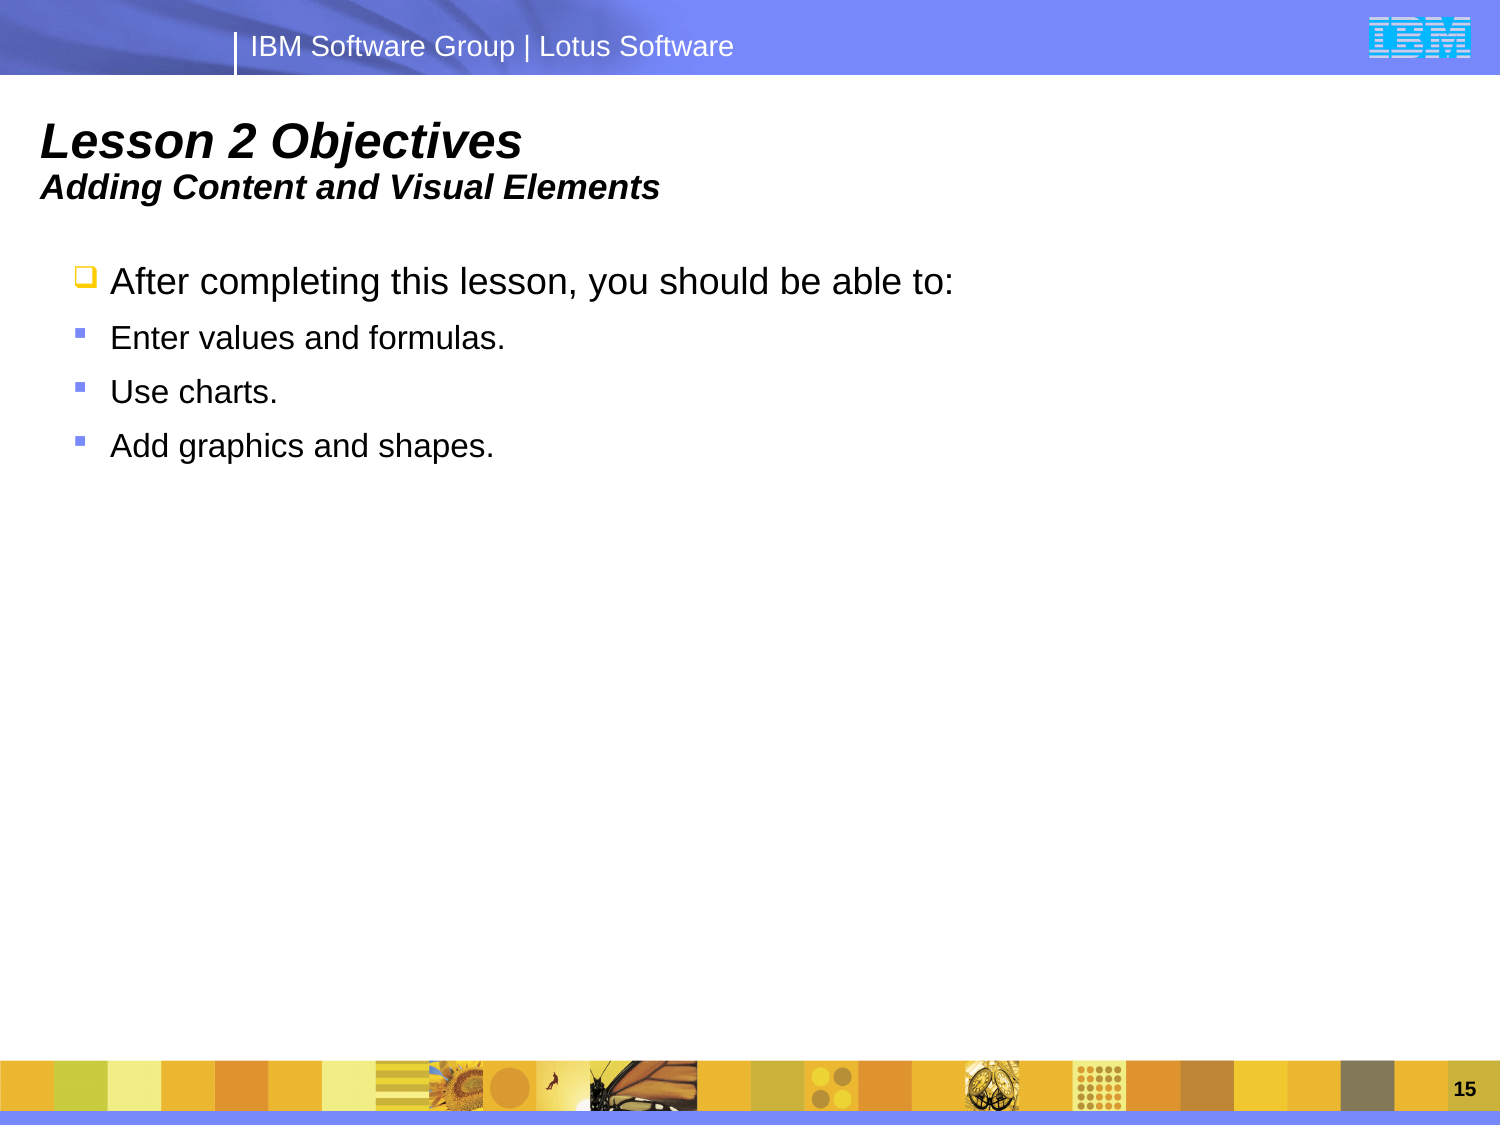

# Lesson 2 Objectives Adding Content and Visual Elements
After completing this lesson, you should be able to:
Enter values and formulas.
Use charts.
Add graphics and shapes.
15